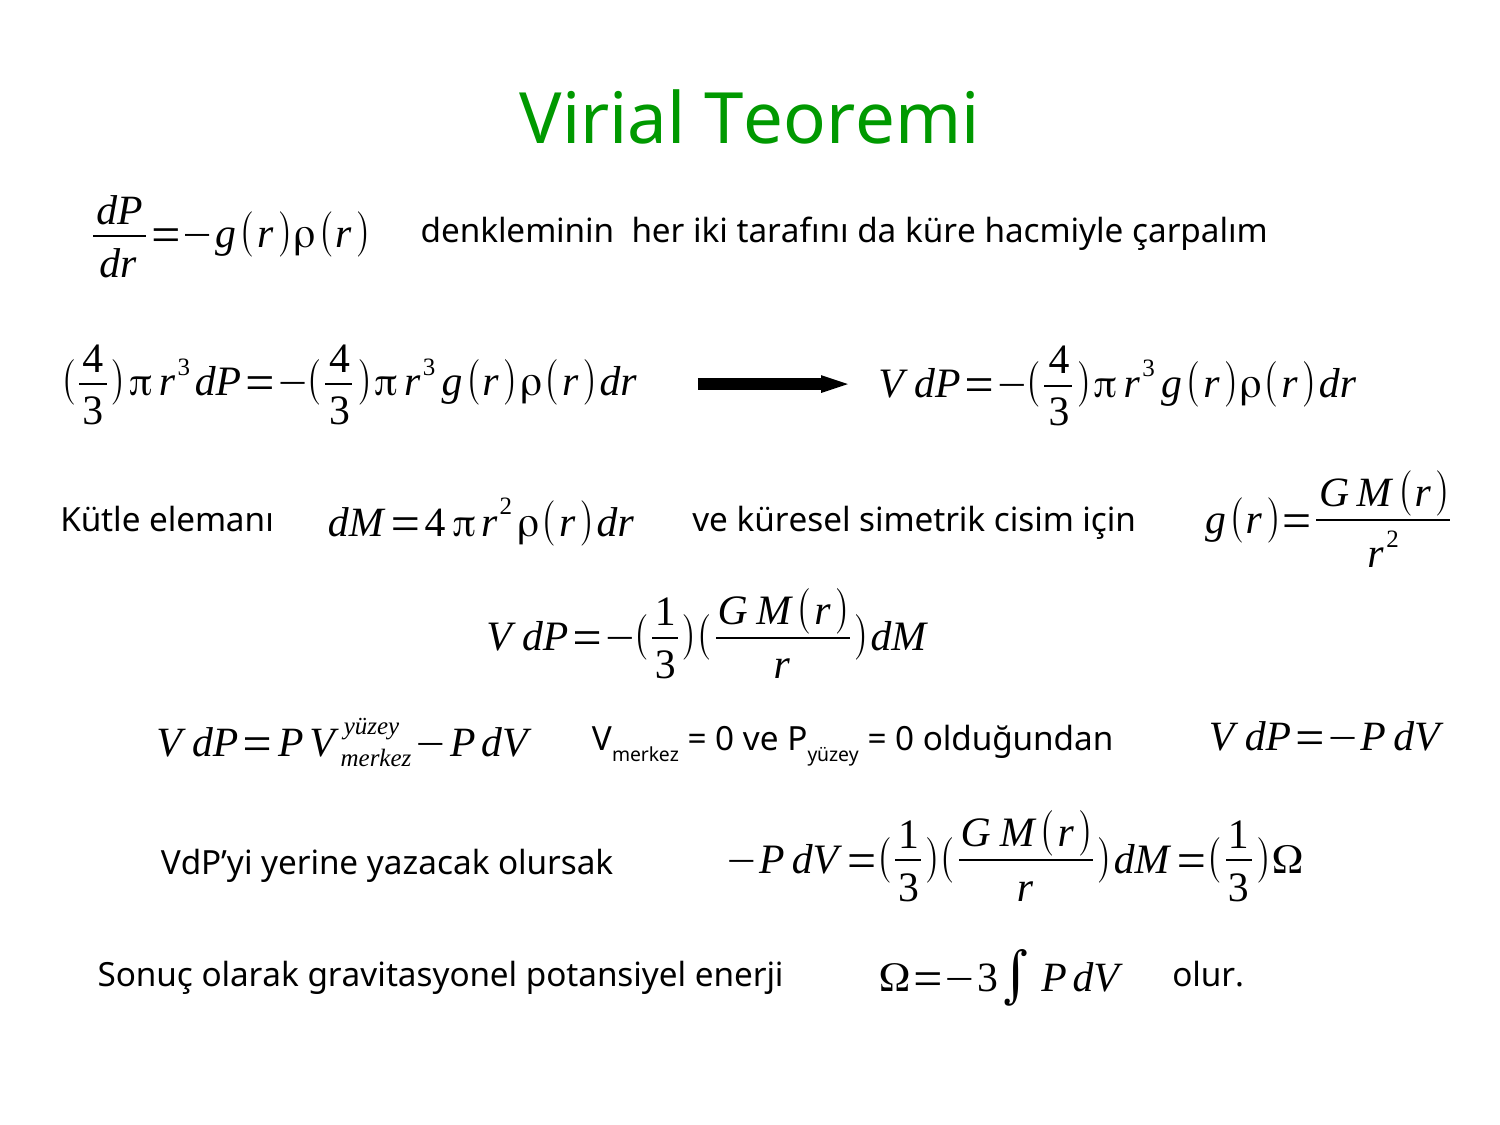

# Virial Teoremi
denkleminin her iki tarafını da küre hacmiyle çarpalım
Kütle elemanı
ve küresel simetrik cisim için
Vmerkez = 0 ve Pyüzey = 0 olduğundan
VdP’yi yerine yazacak olursak
Sonuç olarak gravitasyonel potansiyel enerji
olur.